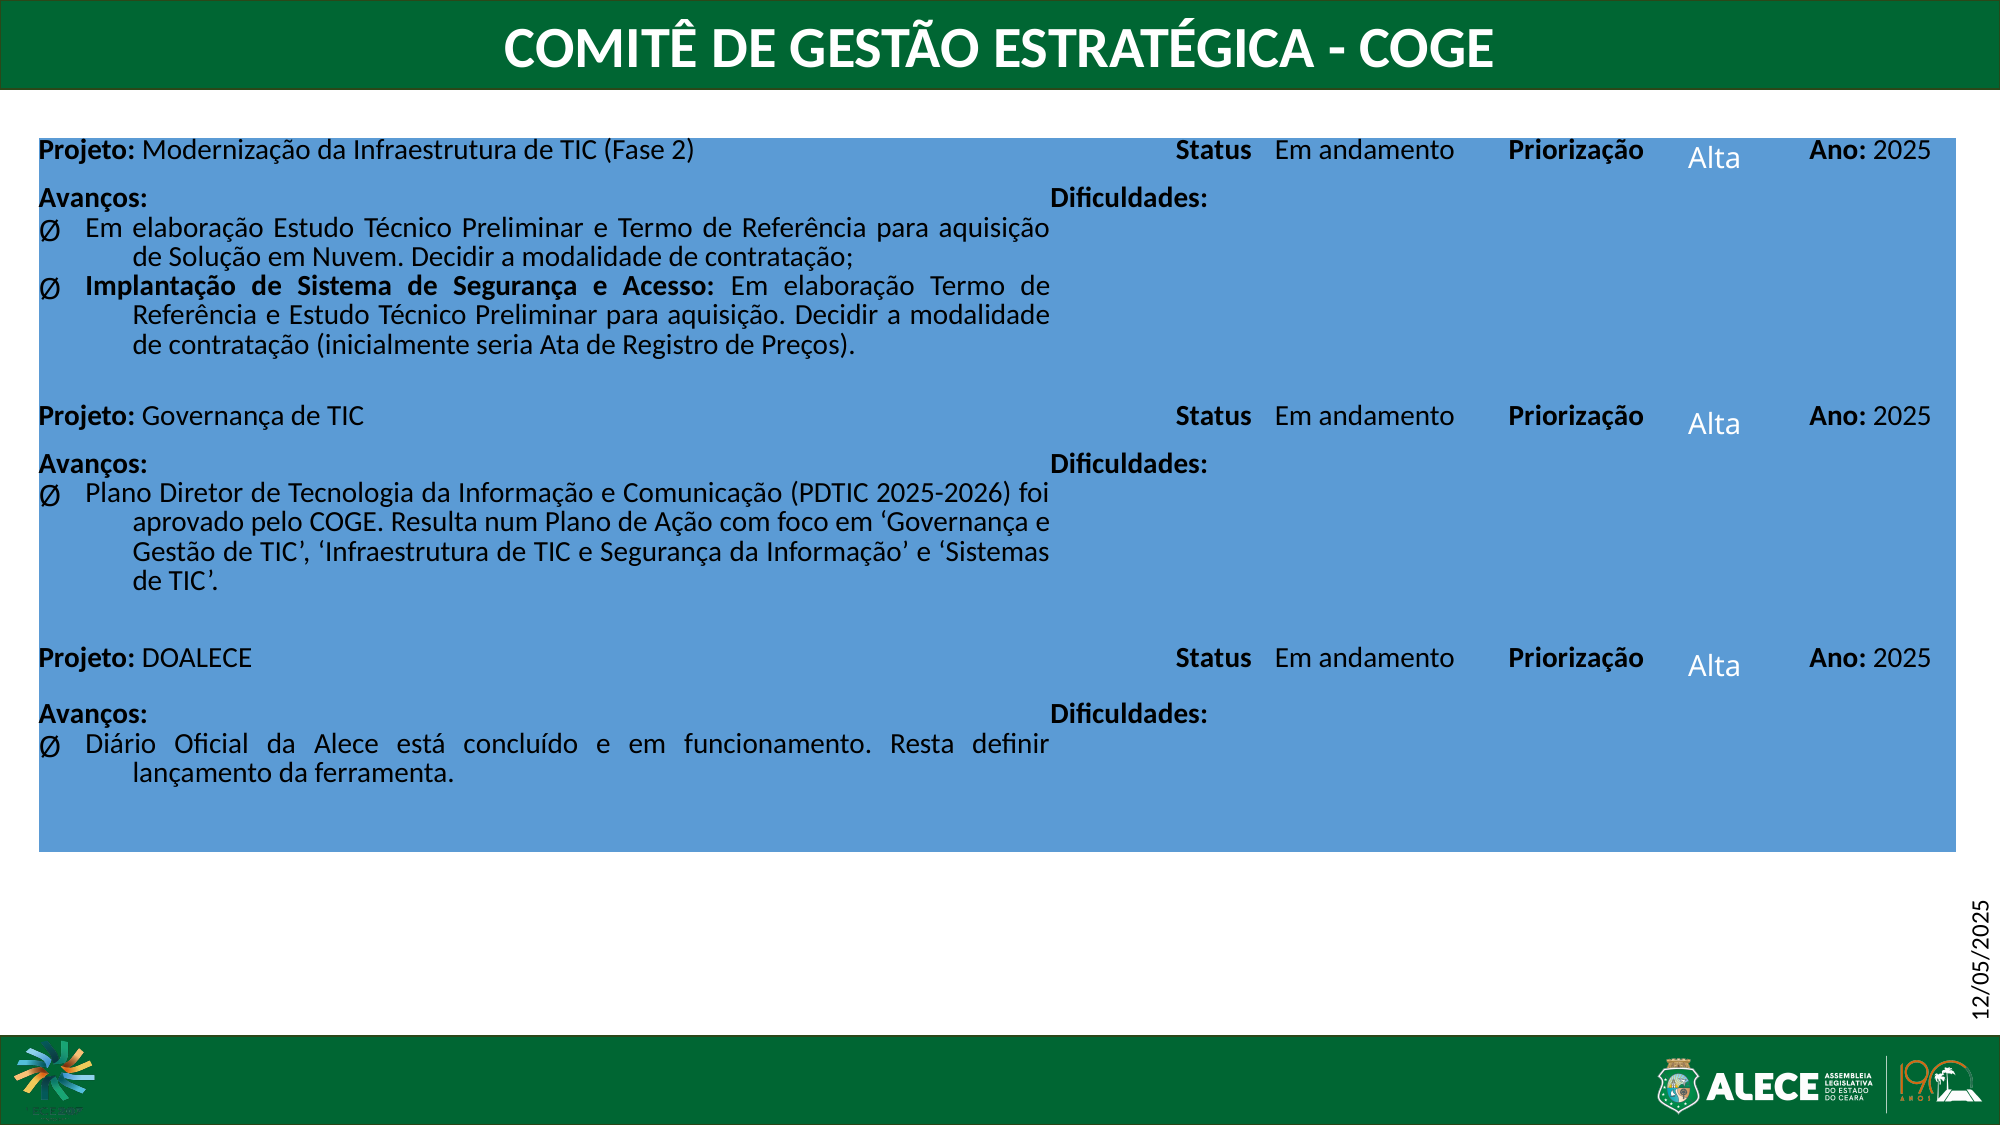

COMITÊ DE GESTÃO ESTRATÉGICA - COGE
| Projeto: Modernização da Infraestrutura de TIC (Fase 2) | | Status | Em andamento | Priorização | Alta | Ano: 2025 |
| --- | --- | --- | --- | --- | --- | --- |
| Avanços: Em elaboração Estudo Técnico Preliminar e Termo de Referência para aquisição de Solução em Nuvem. Decidir a modalidade de contratação; Implantação de Sistema de Segurança e Acesso: Em elaboração Termo de Referência e Estudo Técnico Preliminar para aquisição. Decidir a modalidade de contratação (inicialmente seria Ata de Registro de Preços). | Dificuldades: | | | | | |
| Projeto: Governança de TIC | | Status | Em andamento | Priorização | Alta | Ano: 2025 |
| Avanços: Plano Diretor de Tecnologia da Informação e Comunicação (PDTIC 2025-2026) foi aprovado pelo COGE. Resulta num Plano de Ação com foco em ‘Governança e Gestão de TIC’, ‘Infraestrutura de TIC e Segurança da Informação’ e ‘Sistemas de TIC’. | Dificuldades: | | | | | |
| Projeto: DOALECE | | Status | Em andamento | Priorização | Alta | Ano: 2025 |
| Avanços: Diário Oficial da Alece está concluído e em funcionamento. Resta definir lançamento da ferramenta. | Dificuldades: | | | | | |
12/05/2025